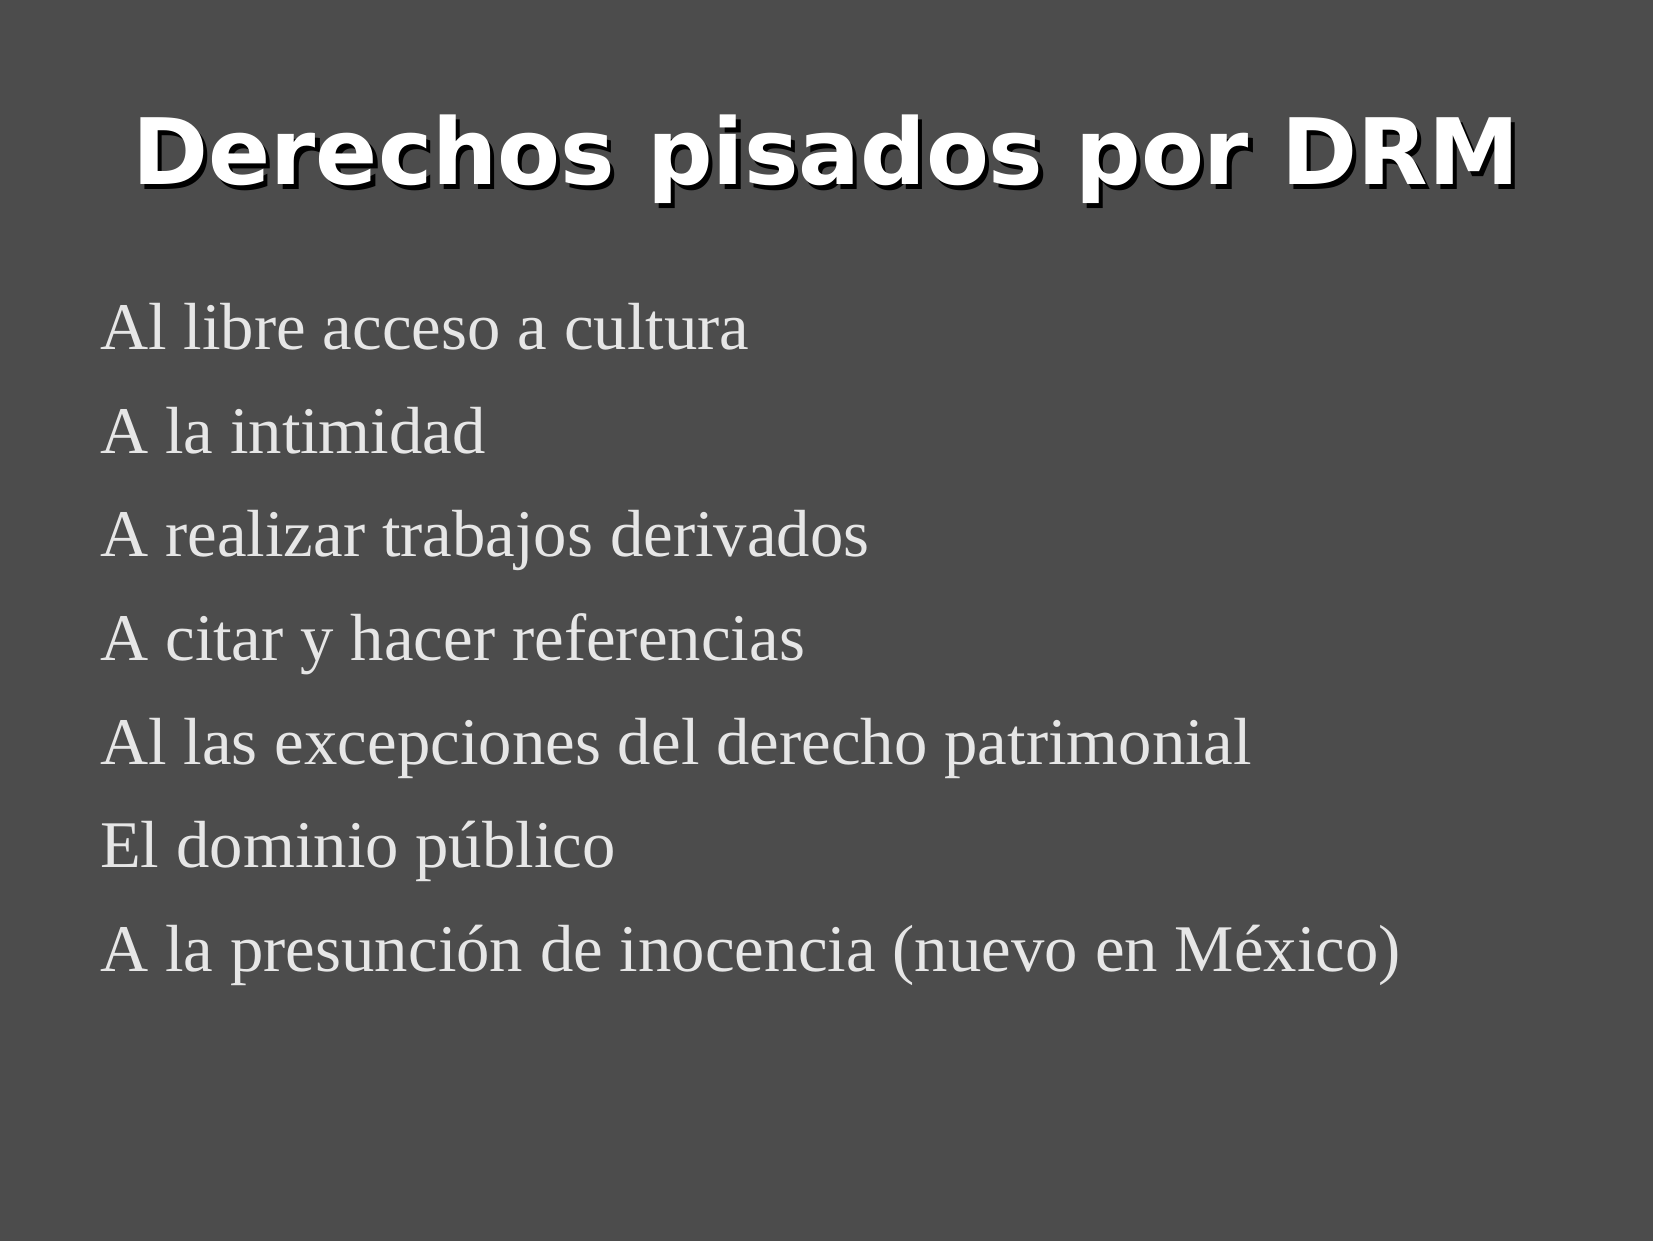

# Derechos pisados por DRM
Al libre acceso a cultura
A la intimidad
A realizar trabajos derivados
A citar y hacer referencias
Al las excepciones del derecho patrimonial
El dominio público
A la presunción de inocencia (nuevo en México)